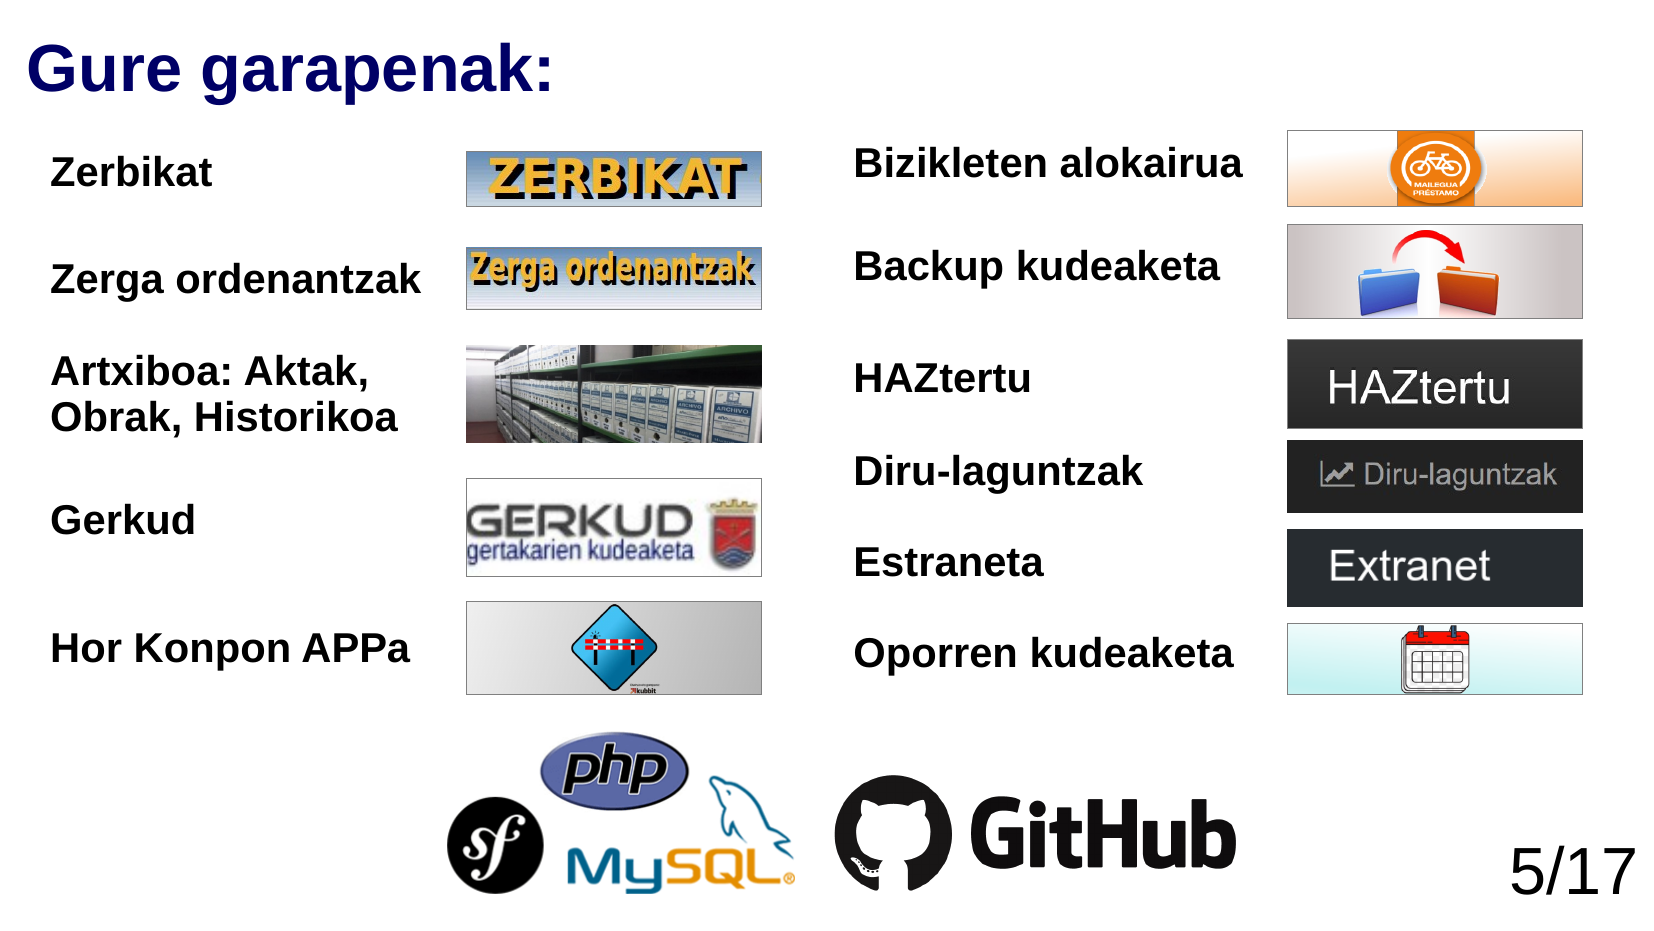

Gure garapenak:
Bizikleten alokairua
Zerbikat
Backup kudeaketa
Zerga ordenantzak
Artxiboa: Aktak, Obrak, Historikoa
HAZtertu
Diru-laguntzak
Gerkud
Estraneta
Hor Konpon APPa
Oporren kudeaketa